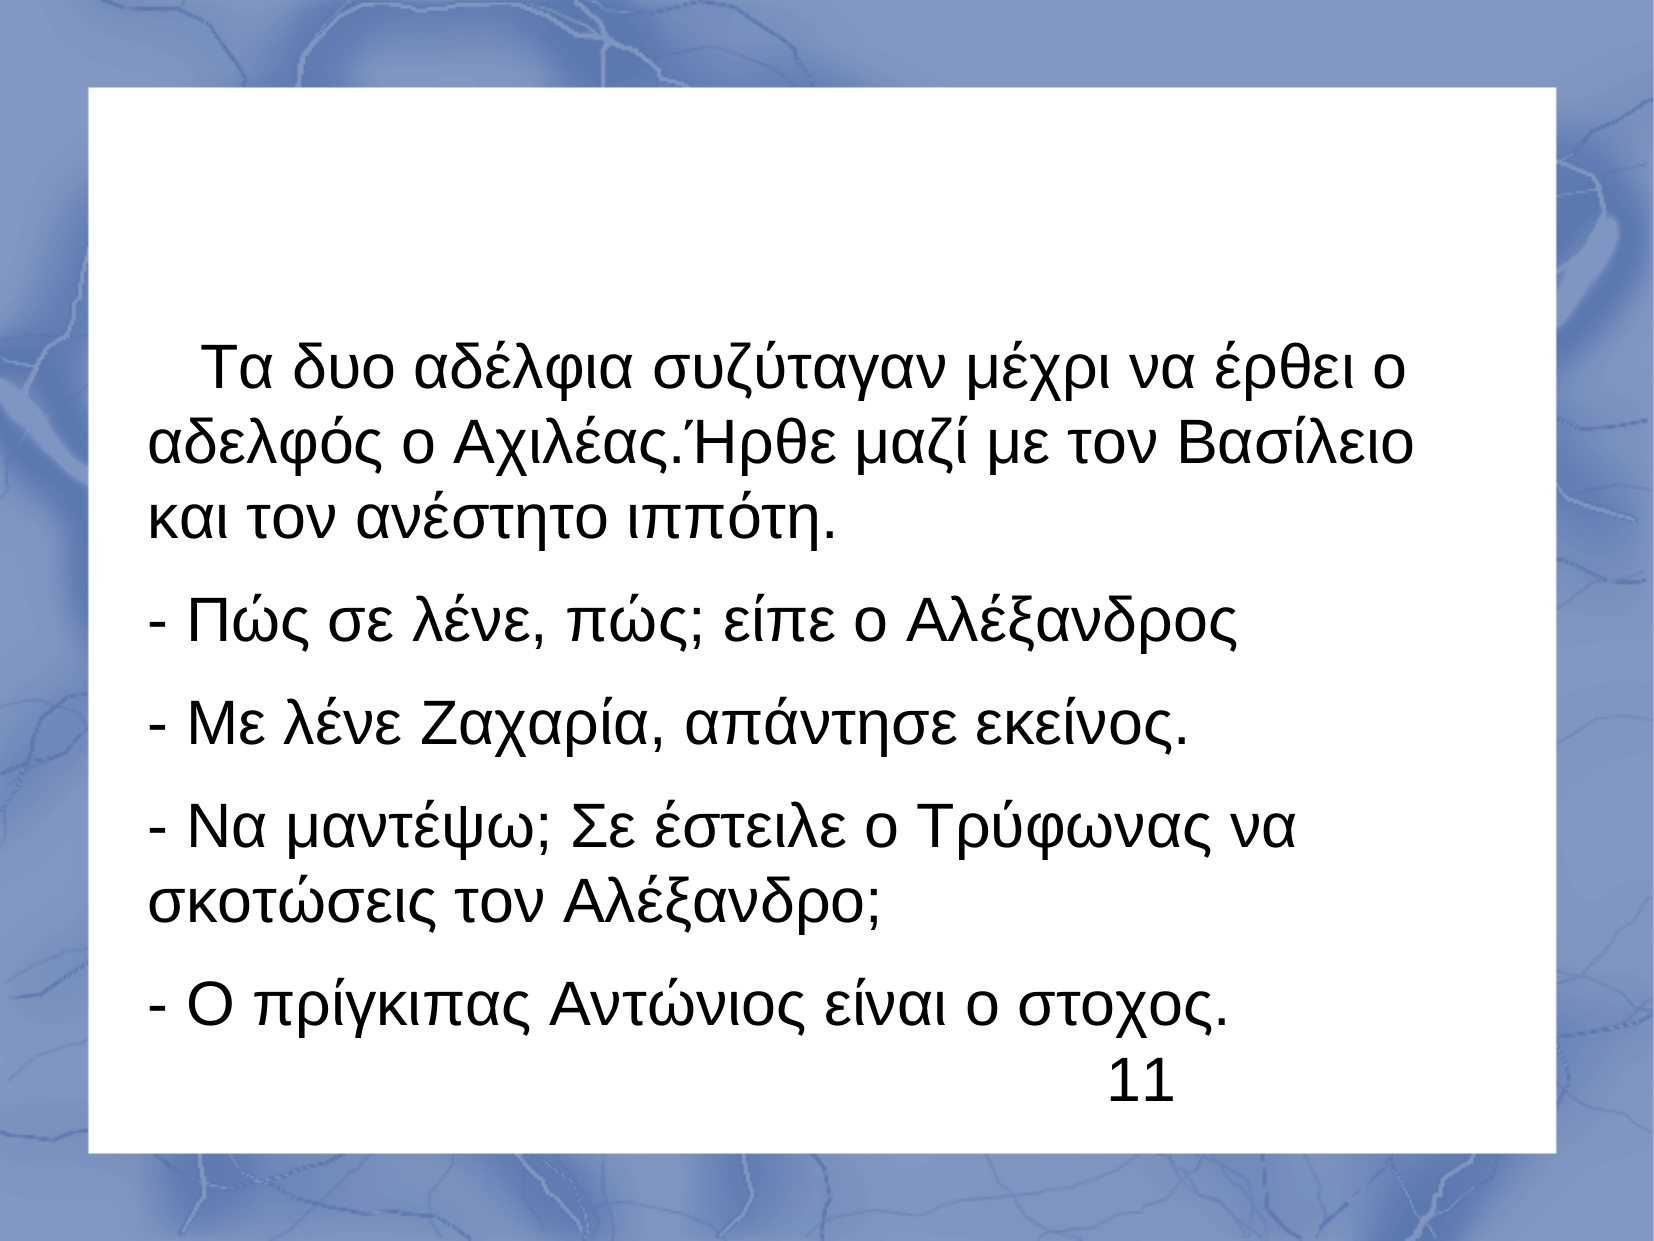

#
 Τα δυο αδέλφια συζύταγαν μέχρι να έρθει ο αδελφός ο Αχιλέας.Ήρθε μαζί με τον Βασίλειο και τον ανέστητο ιππότη.
- Πώς σε λένε, πώς; είπε ο Αλέξανδρος
- Με λένε Ζαχαρία, απάντησε εκείνος.
- Να μαντέψω; Σε έστειλε ο Τρύφωνας να σκοτώσεις τον Αλέξανδρο;
- Ο πρίγκιπας Αντώνιος είναι ο στοχος. 11